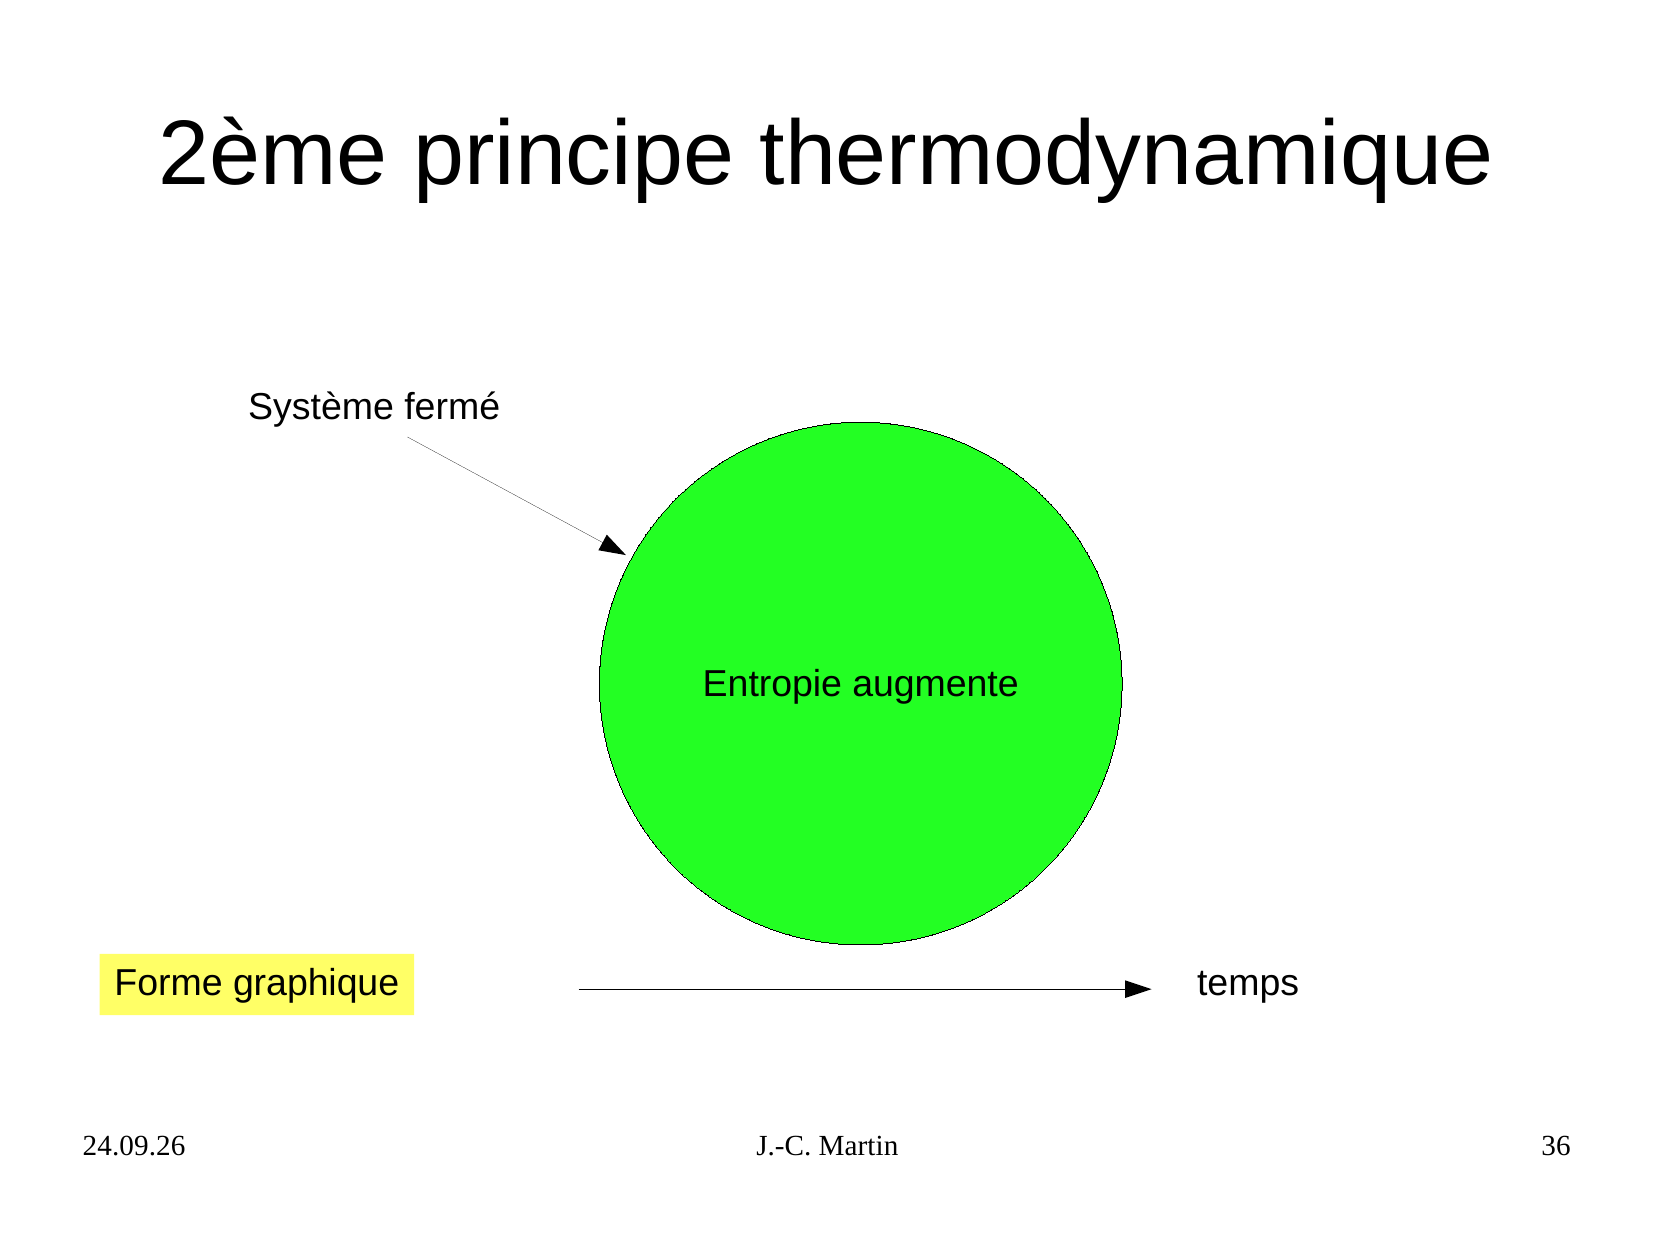

# 2ème principe thermodynamique
Système fermé
Entropie augmente
Forme graphique
temps
J.-C. Martin
36